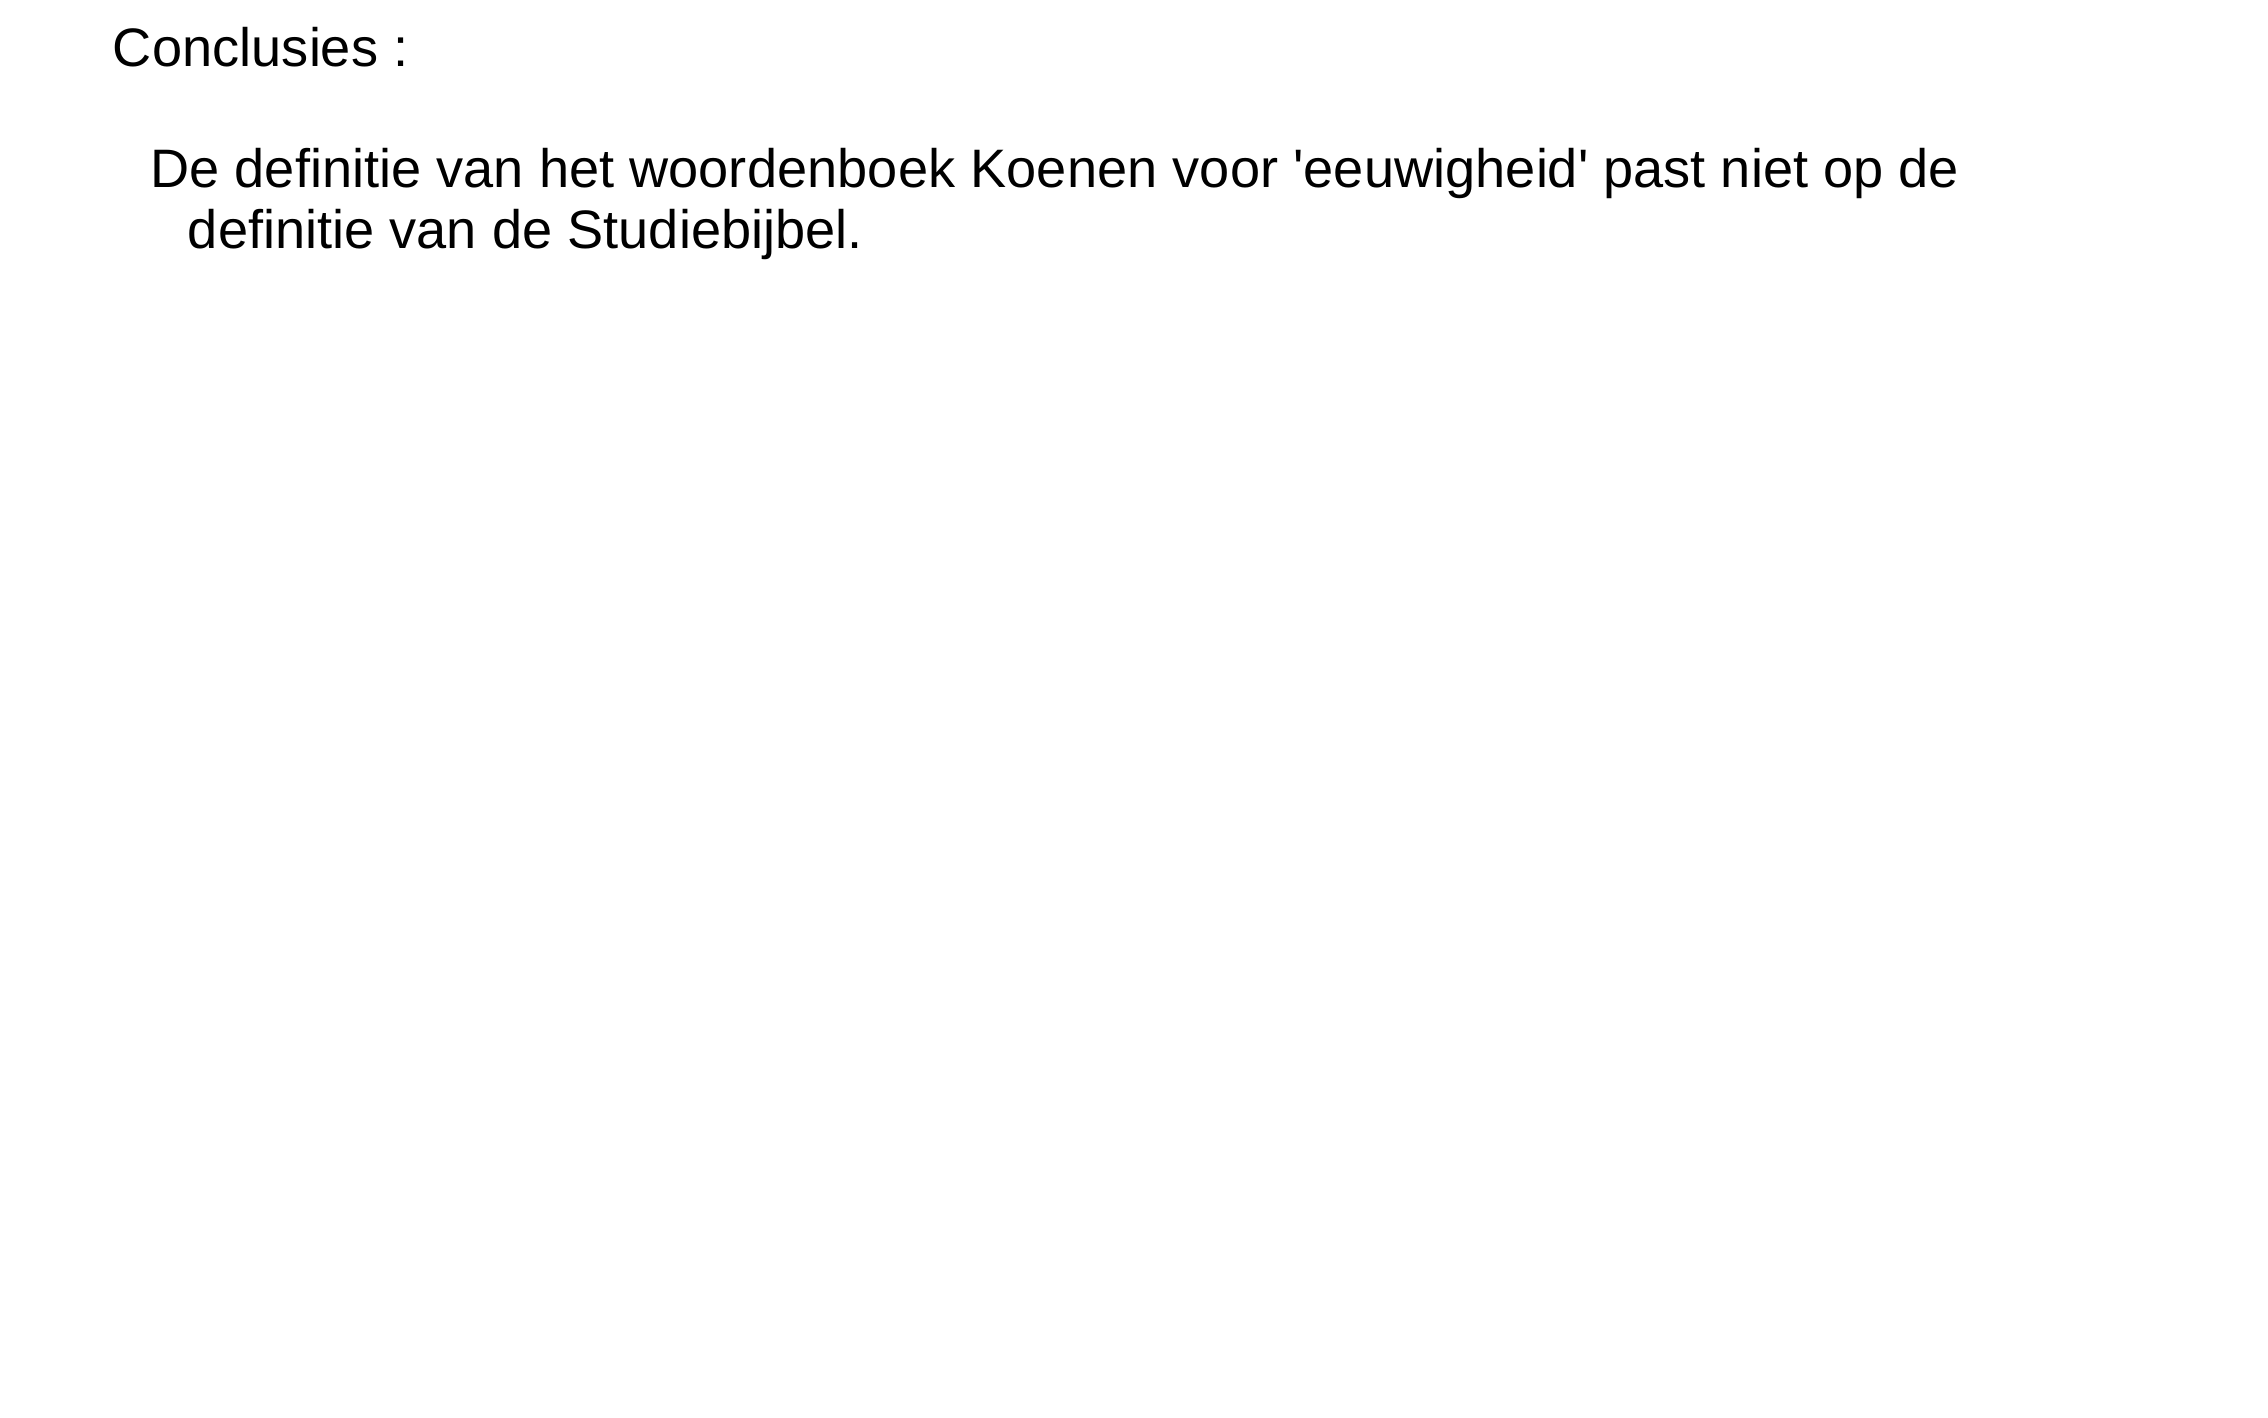

Conclusies :
De definitie van het woordenboek Koenen voor 'eeuwigheid' past niet op de definitie van de Studiebijbel.